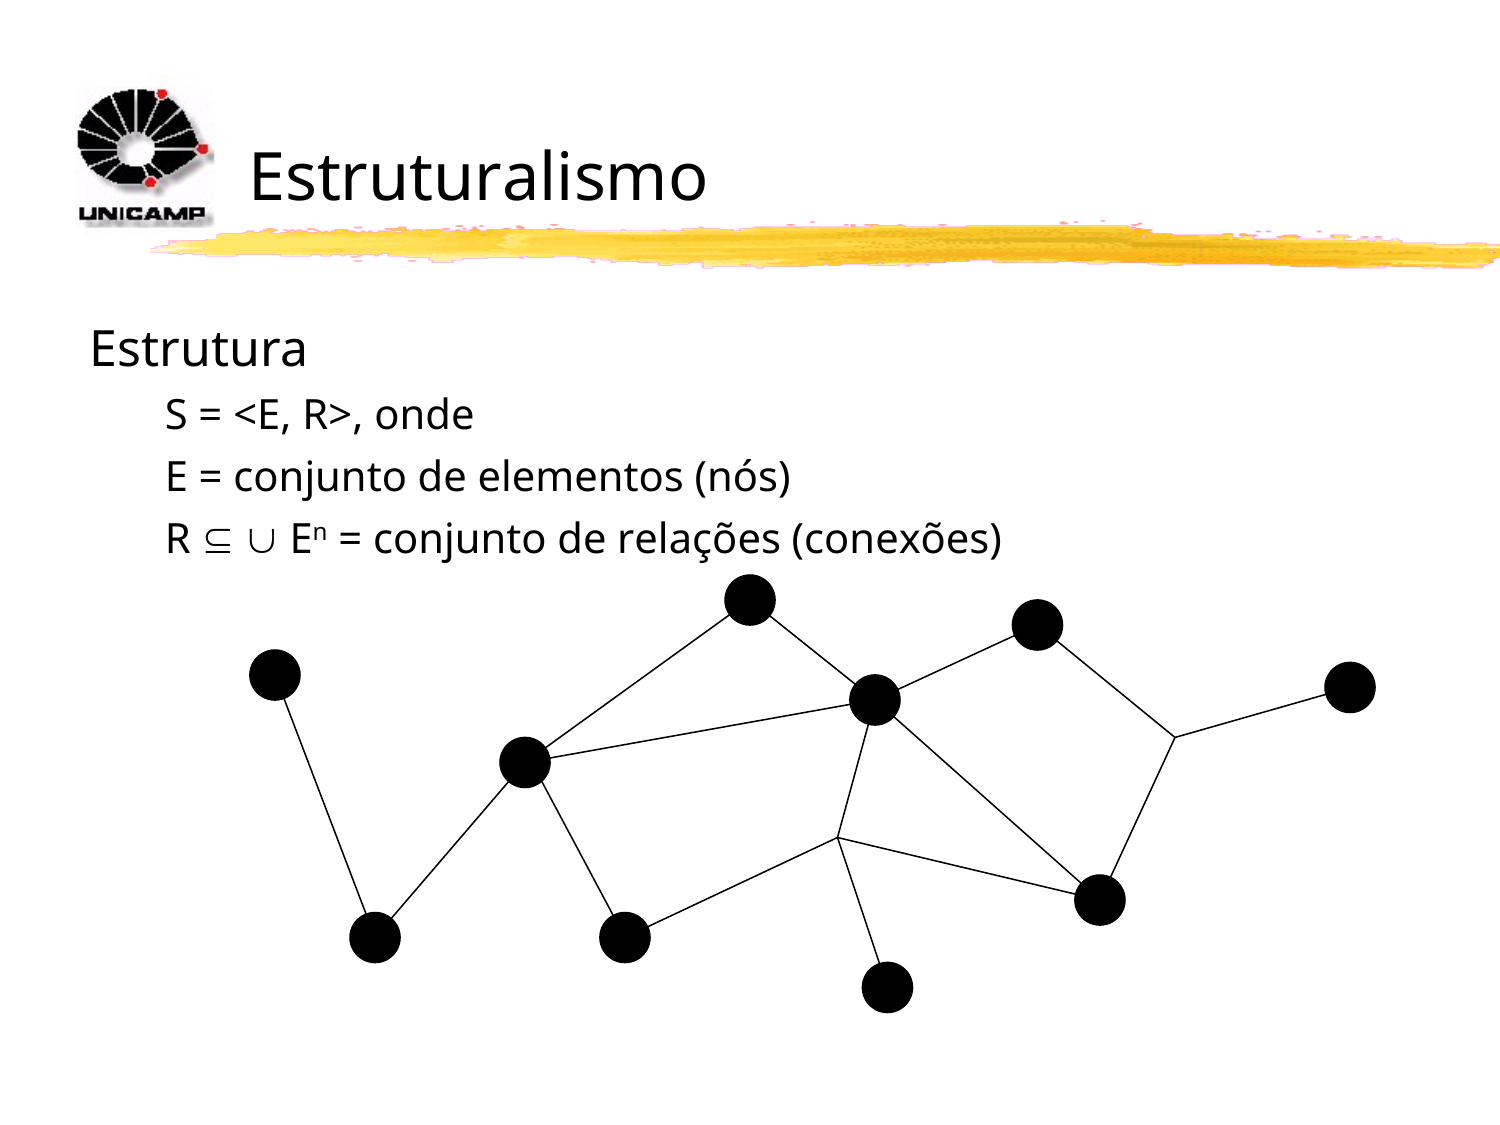

# Estruturalismo
Estrutura
S = <E, R>, onde
E = conjunto de elementos (nós)
R   En = conjunto de relações (conexões)